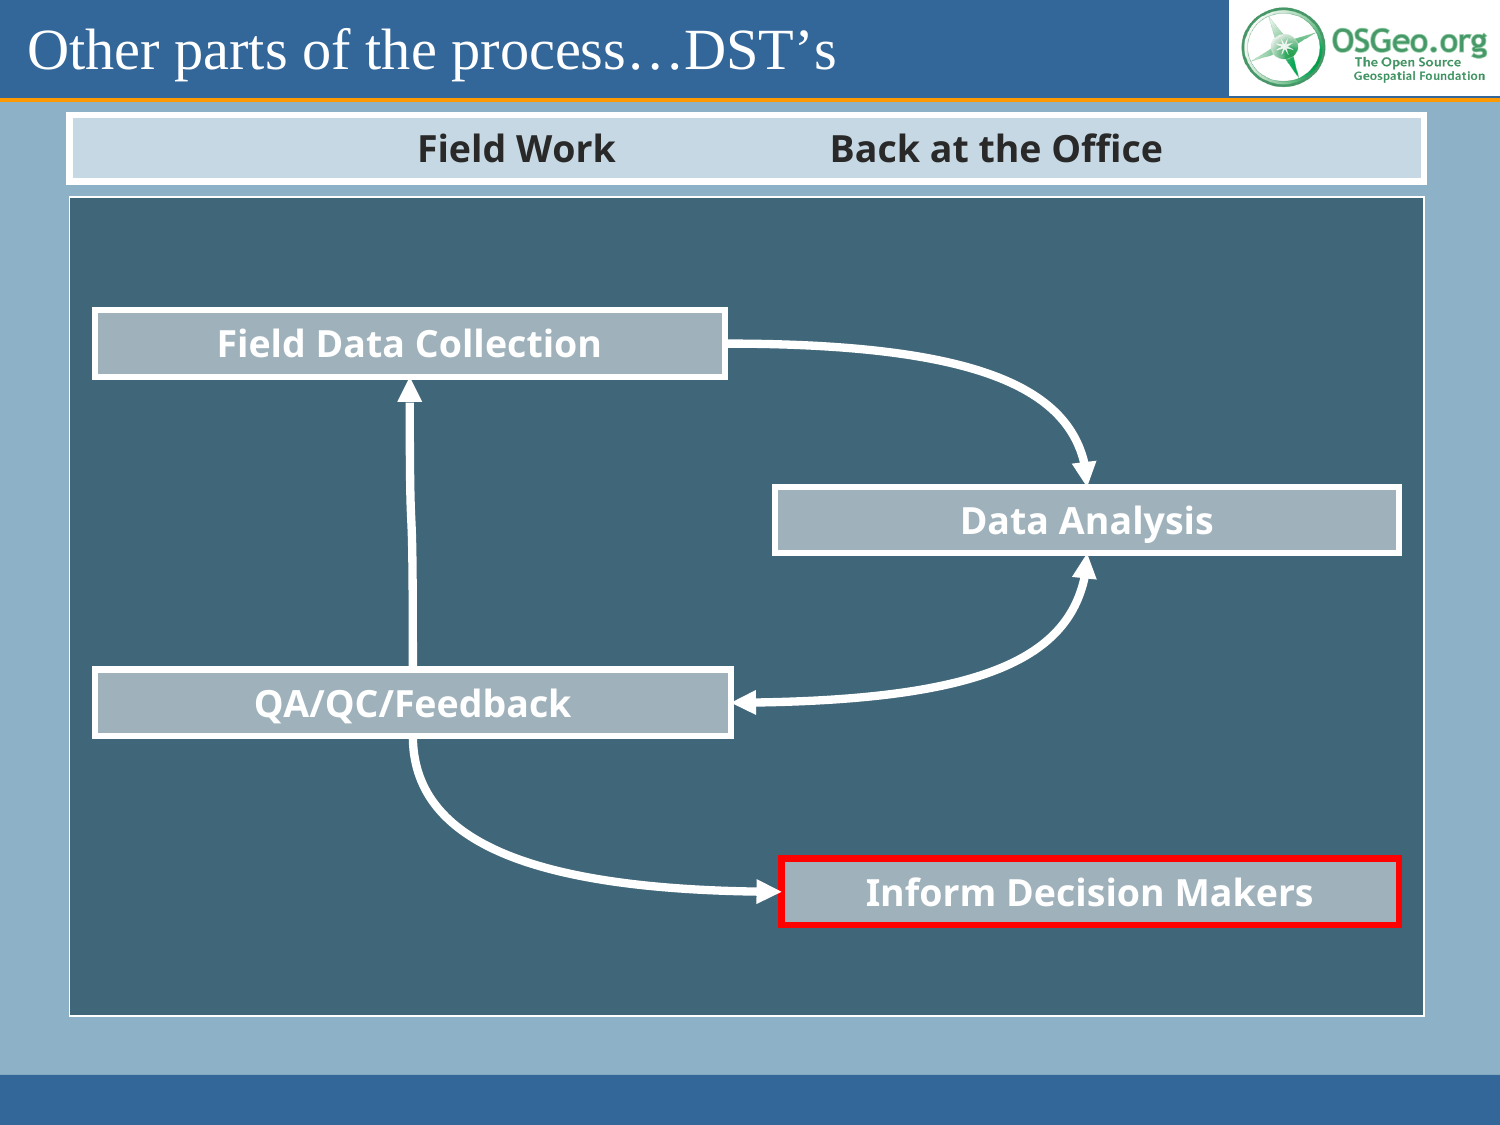

# Other parts of the process…DST’s
 Field Work Back at the Office
Field Data Collection
Data Analysis
QA/QC/Feedback
Inform Decision Makers